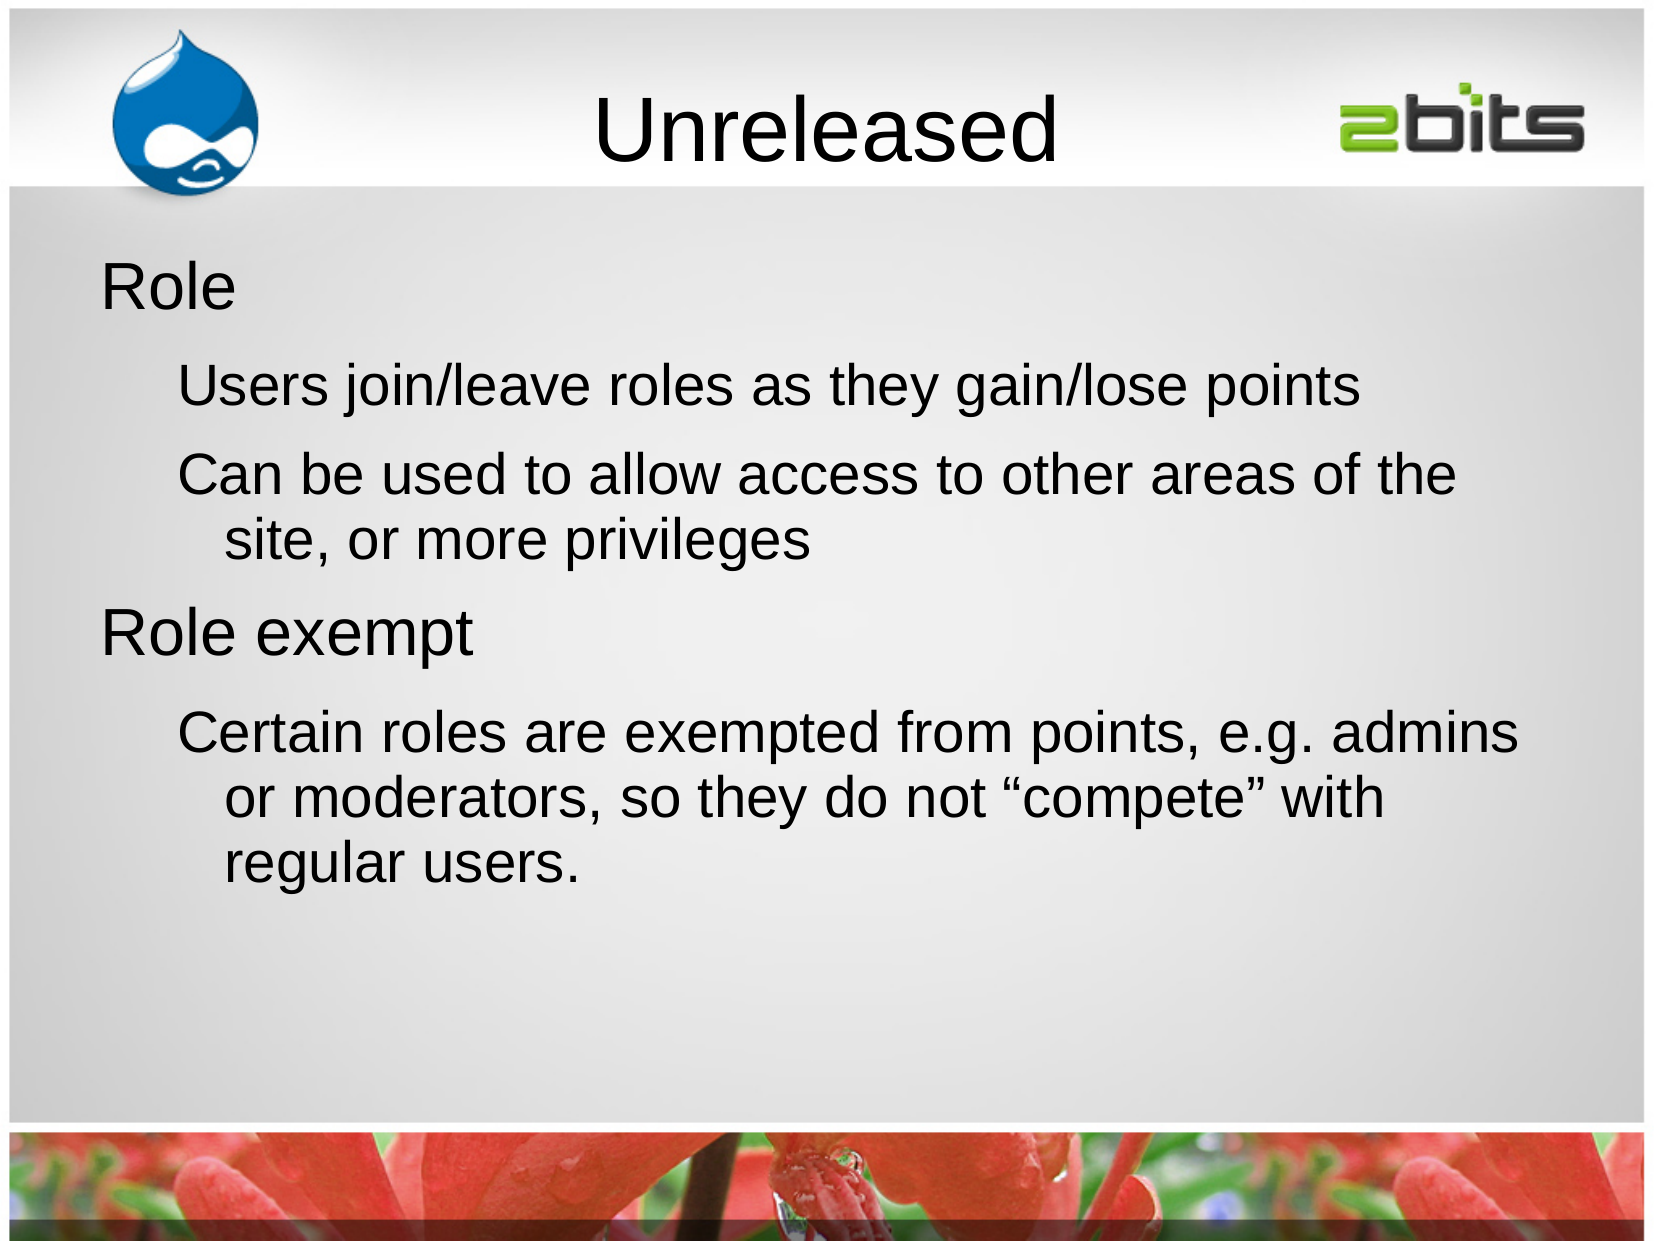

# Unreleased
Role
Users join/leave roles as they gain/lose points
Can be used to allow access to other areas of the site, or more privileges
Role exempt
Certain roles are exempted from points, e.g. admins or moderators, so they do not “compete” with regular users.